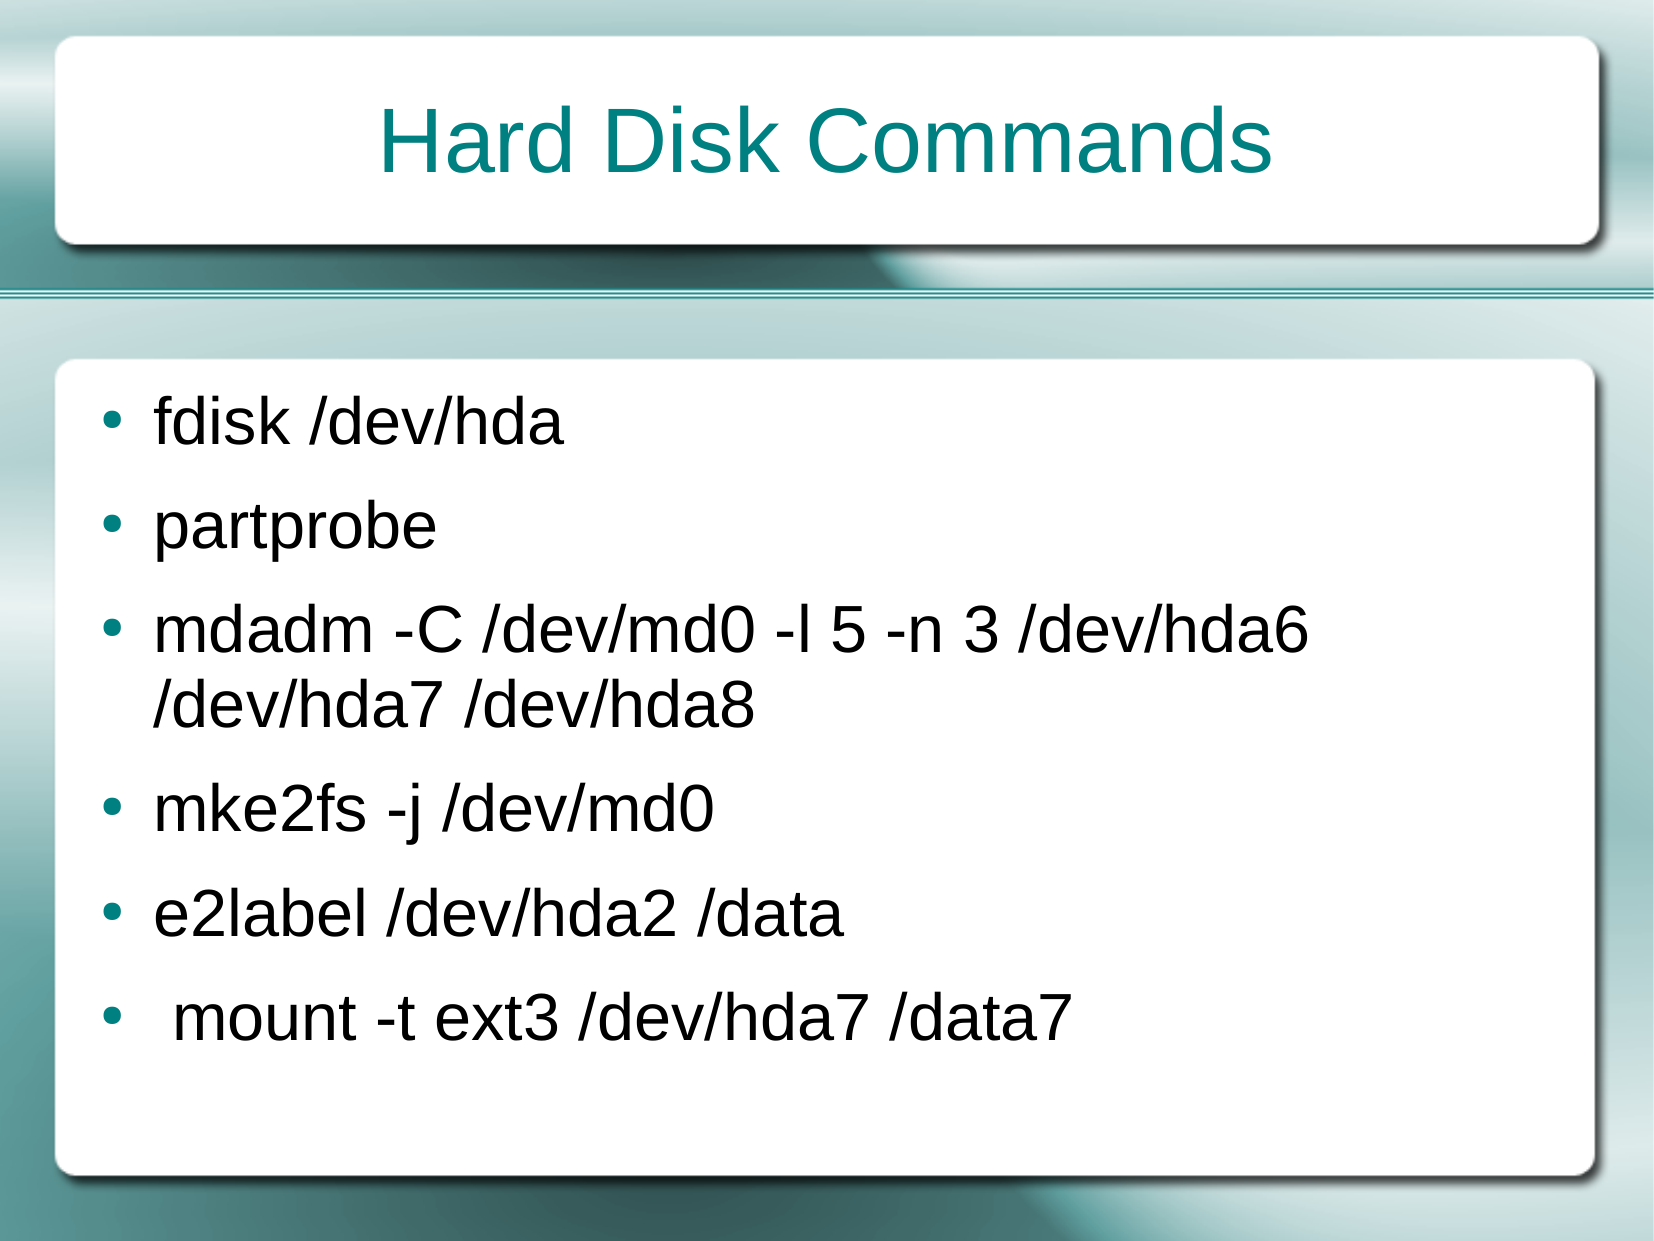

# Hard Disk Commands
fdisk /dev/hda
partprobe
mdadm -C /dev/md0 -l 5 -n 3 /dev/hda6 /dev/hda7 /dev/hda8
mke2fs -j /dev/md0
e2label /dev/hda2 /data
 mount -t ext3 /dev/hda7 /data7